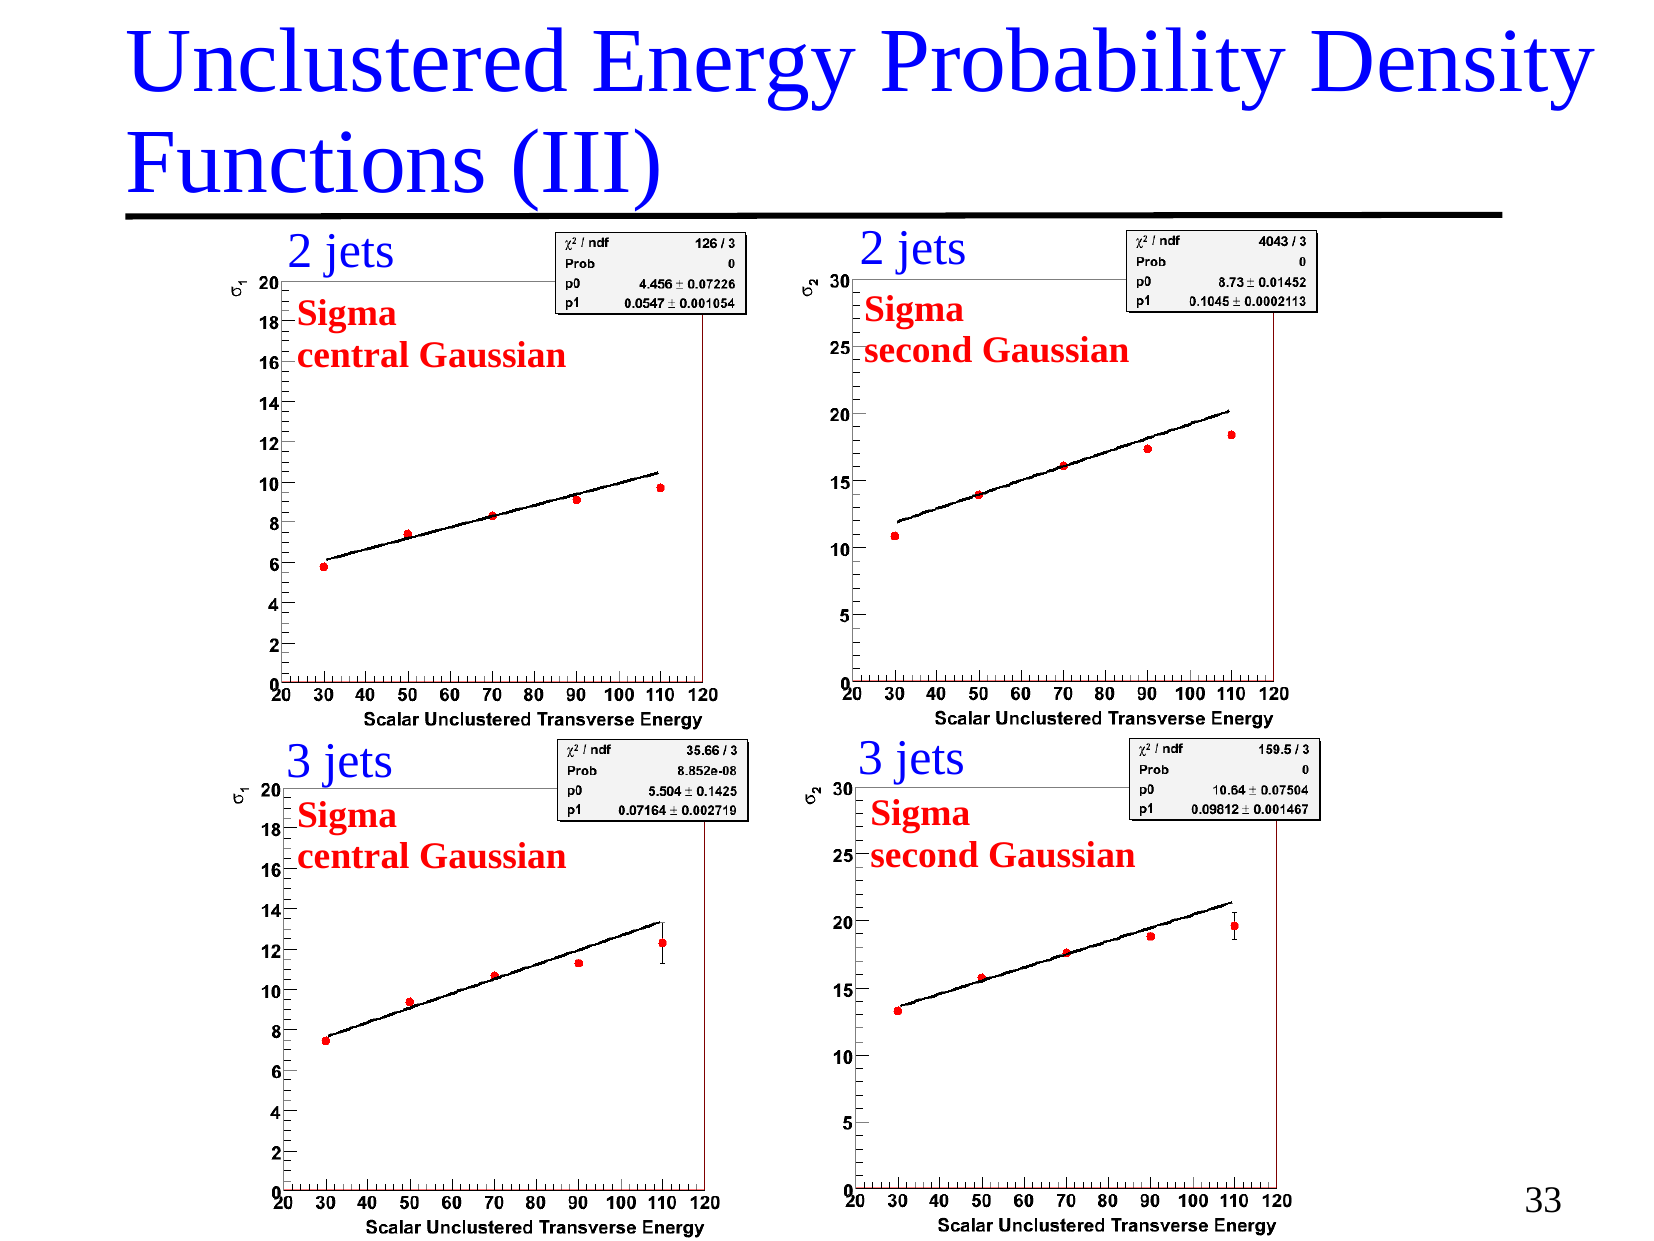

Unclustered Energy Probability Density Functions (III)
2 jets
2 jets
Sigma
second Gaussian
Sigma
central Gaussian
3 jets
3 jets
Sigma
second Gaussian
Sigma
central Gaussian